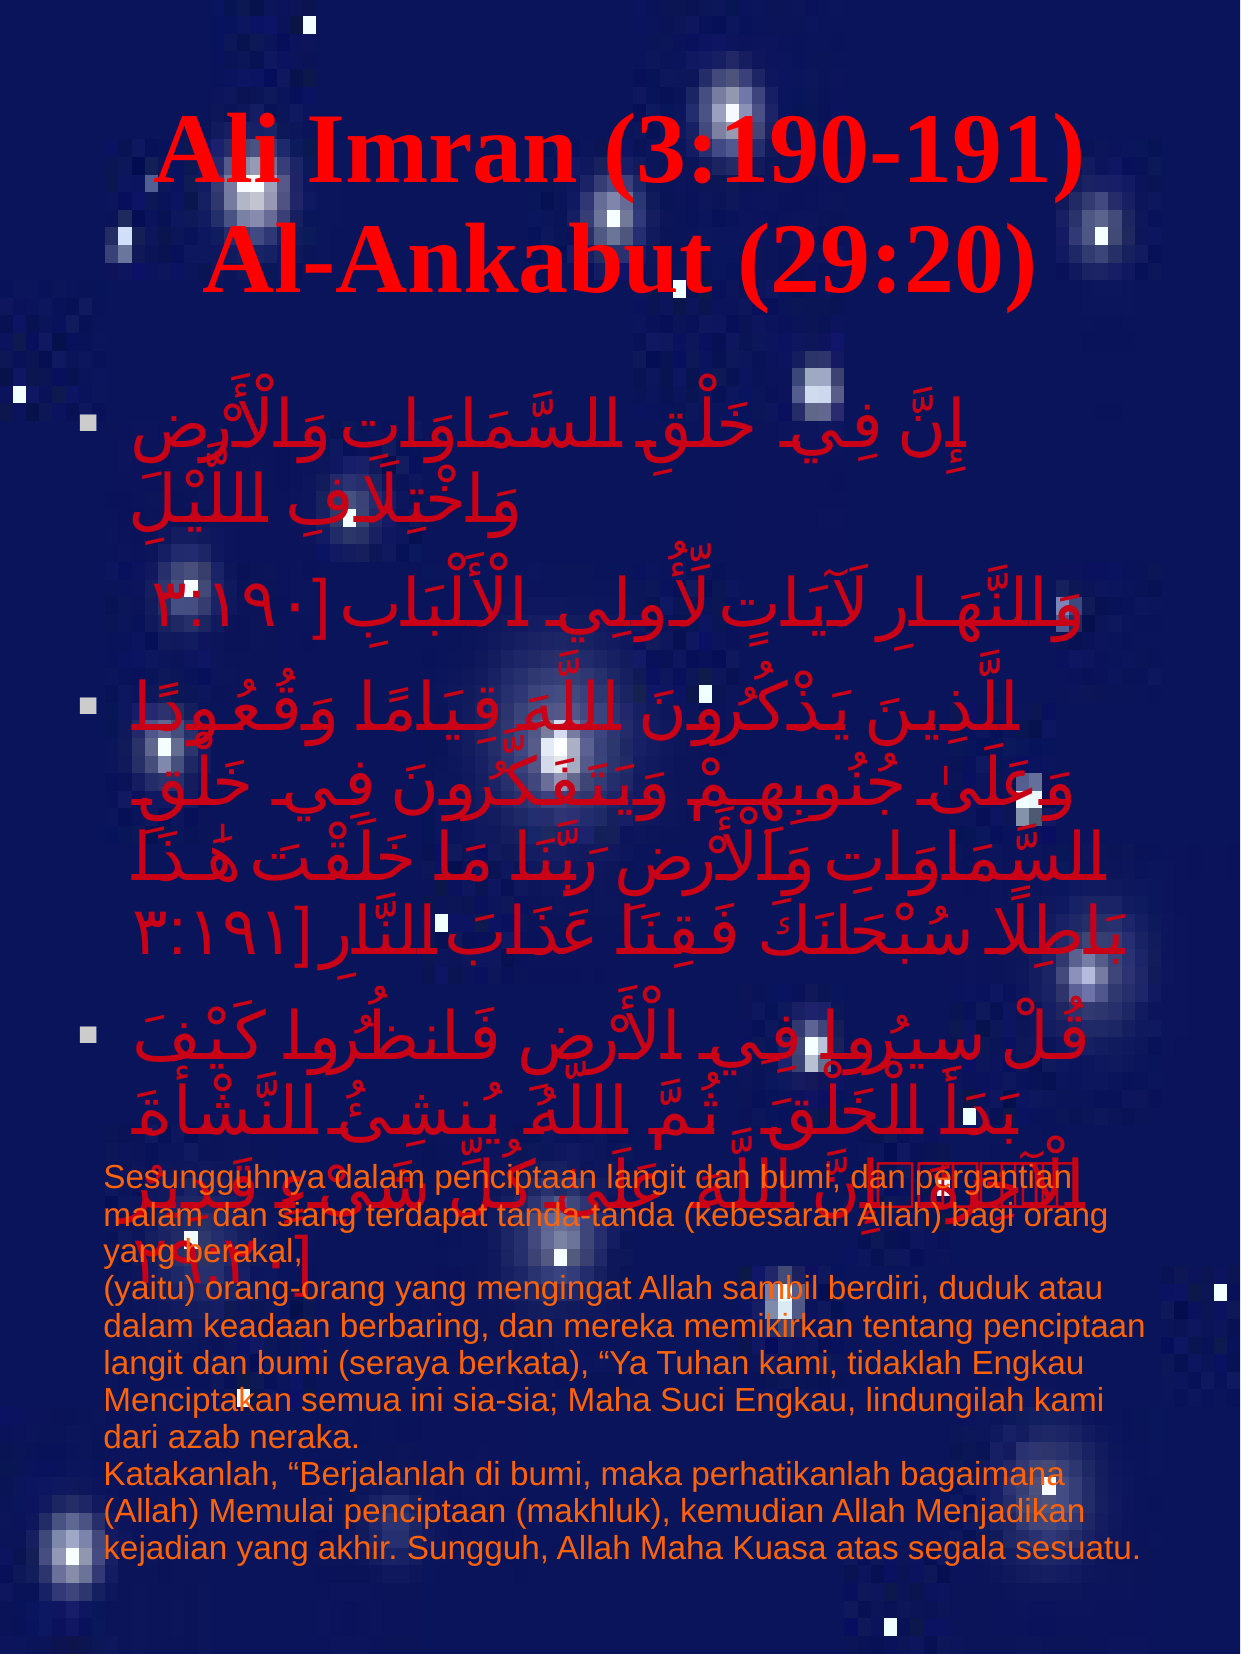

# Ali Imran (3:190-191) Al-Ankabut (29:20)
إِنَّ فِي خَلْقِ السَّمَاوَاتِ وَالْأَرْضِ وَاخْتِلَافِ اللَّيْلِ
 وَالنَّهَارِ لَآيَاتٍ لِّأُولِي الْأَلْبَابِ [٣:١٩٠
الَّذِينَ يَذْكُرُونَ اللَّهَ قِيَامًا وَقُعُودًا وَعَلَىٰ جُنُوبِهِمْ وَيَتَفَكَّرُونَ فِي خَلْقِ السَّمَاوَاتِ وَالْأَرْضِ رَبَّنَا مَا خَلَقْتَ هَٰذَا بَاطِلًا سُبْحَانَكَ فَقِنَا عَذَابَ النَّارِ [٣:١٩١
قُلْ سِيرُوا فِي الْأَرْضِ فَانظُرُوا كَيْفَ بَدَأَ الْخَلْقَ ۚ ثُمَّ اللَّهُ يُنشِئُ النَّشْأَةَ الْآخِرَةَ ۚ إِنَّ اللَّهَ عَلَىٰ كُلِّ شَيْءٍ قَدِيرٌ [٢٩:٢٠
Sesungguhnya dalam penciptaan langit dan bumi, dan pergantian malam dan siang terdapat tanda-tanda (kebesaran Allah) bagi orang yang berakal,
(yaitu) orang-orang yang mengingat Allah sambil berdiri, duduk atau dalam keadaan berbaring, dan mereka memikirkan tentang penciptaan langit dan bumi (seraya berkata), “Ya Tuhan kami, tidaklah Engkau Menciptakan semua ini sia-sia; Maha Suci Engkau, lindungilah kami dari azab neraka.
Katakanlah, “Berjalanlah di bumi, maka perhatikanlah bagaimana (Allah) Memulai penciptaan (makhluk), kemudian Allah Menjadikan kejadian yang akhir. Sungguh, Allah Maha Kuasa atas segala sesuatu.